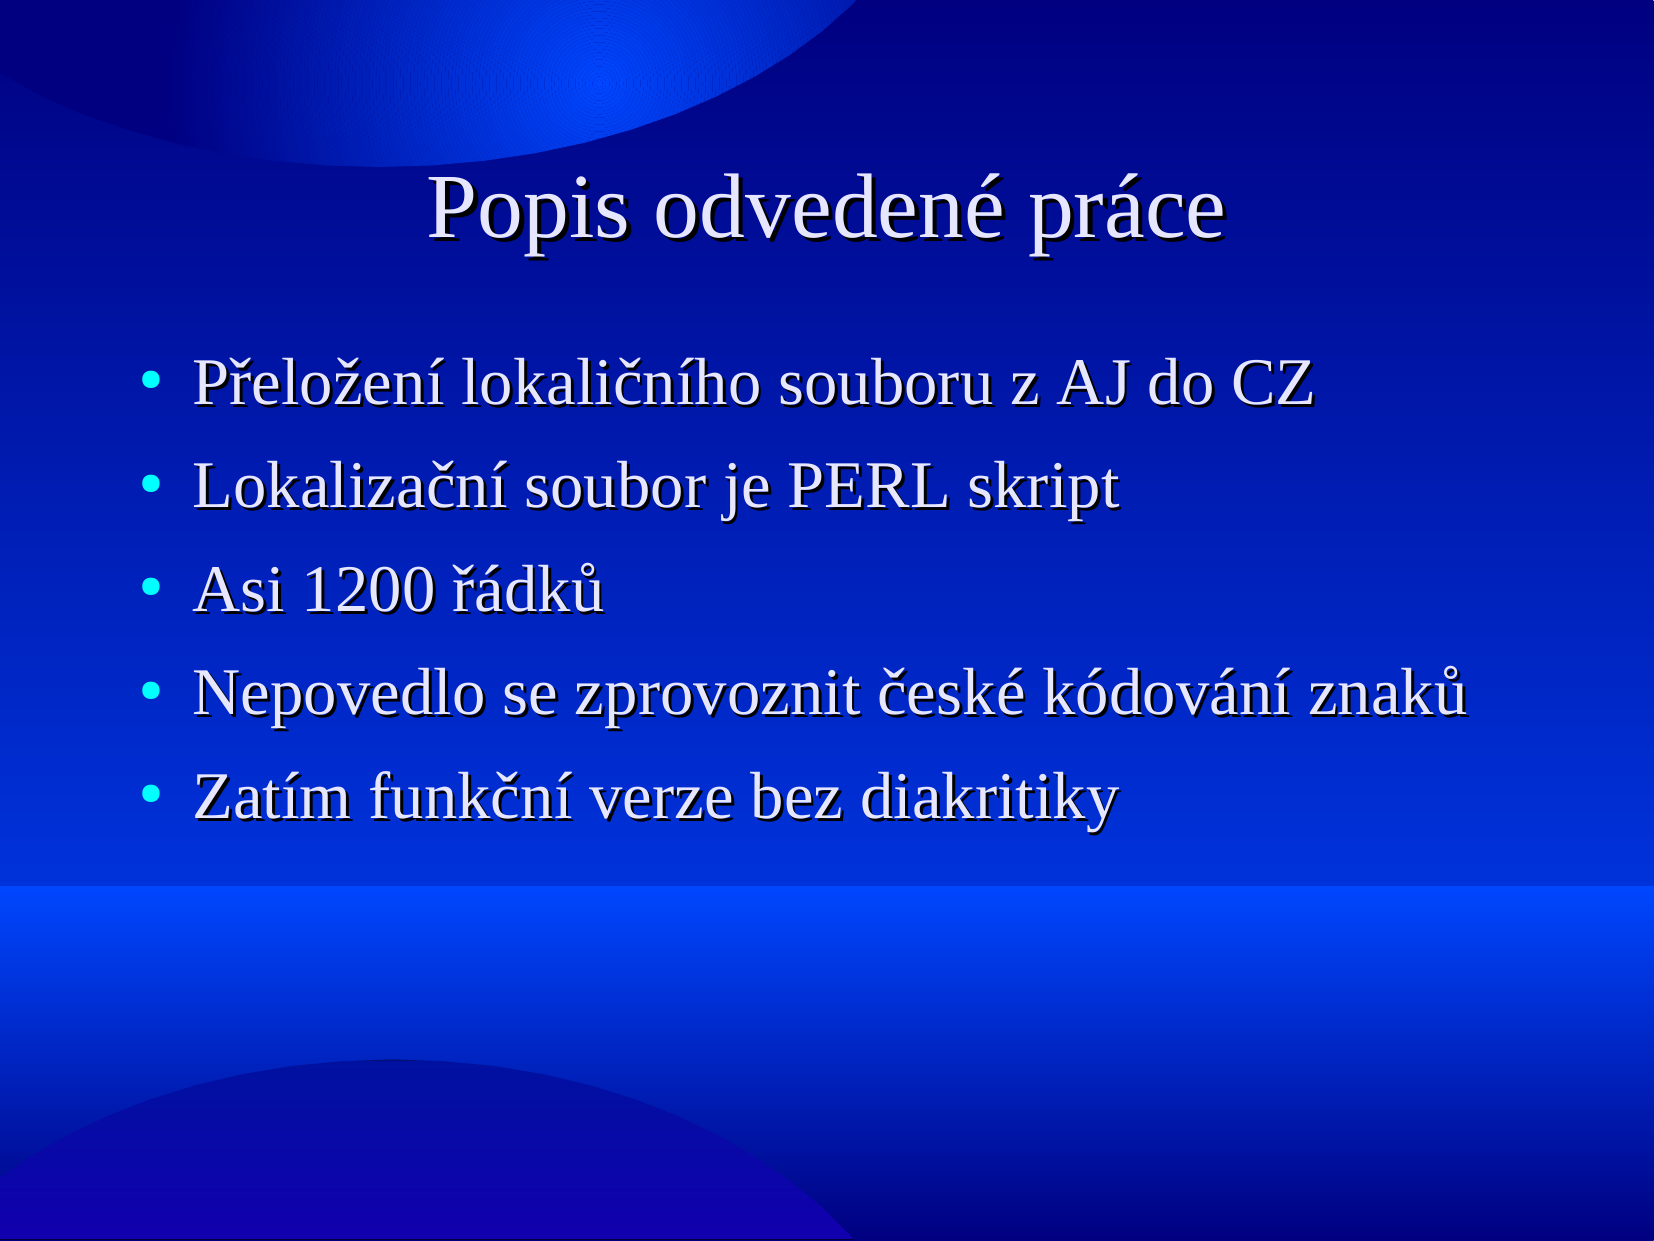

# Popis odvedené práce
Přeložení lokaličního souboru z AJ do CZ
Lokalizační soubor je PERL skript
Asi 1200 řádků
Nepovedlo se zprovoznit české kódování znaků
Zatím funkční verze bez diakritiky